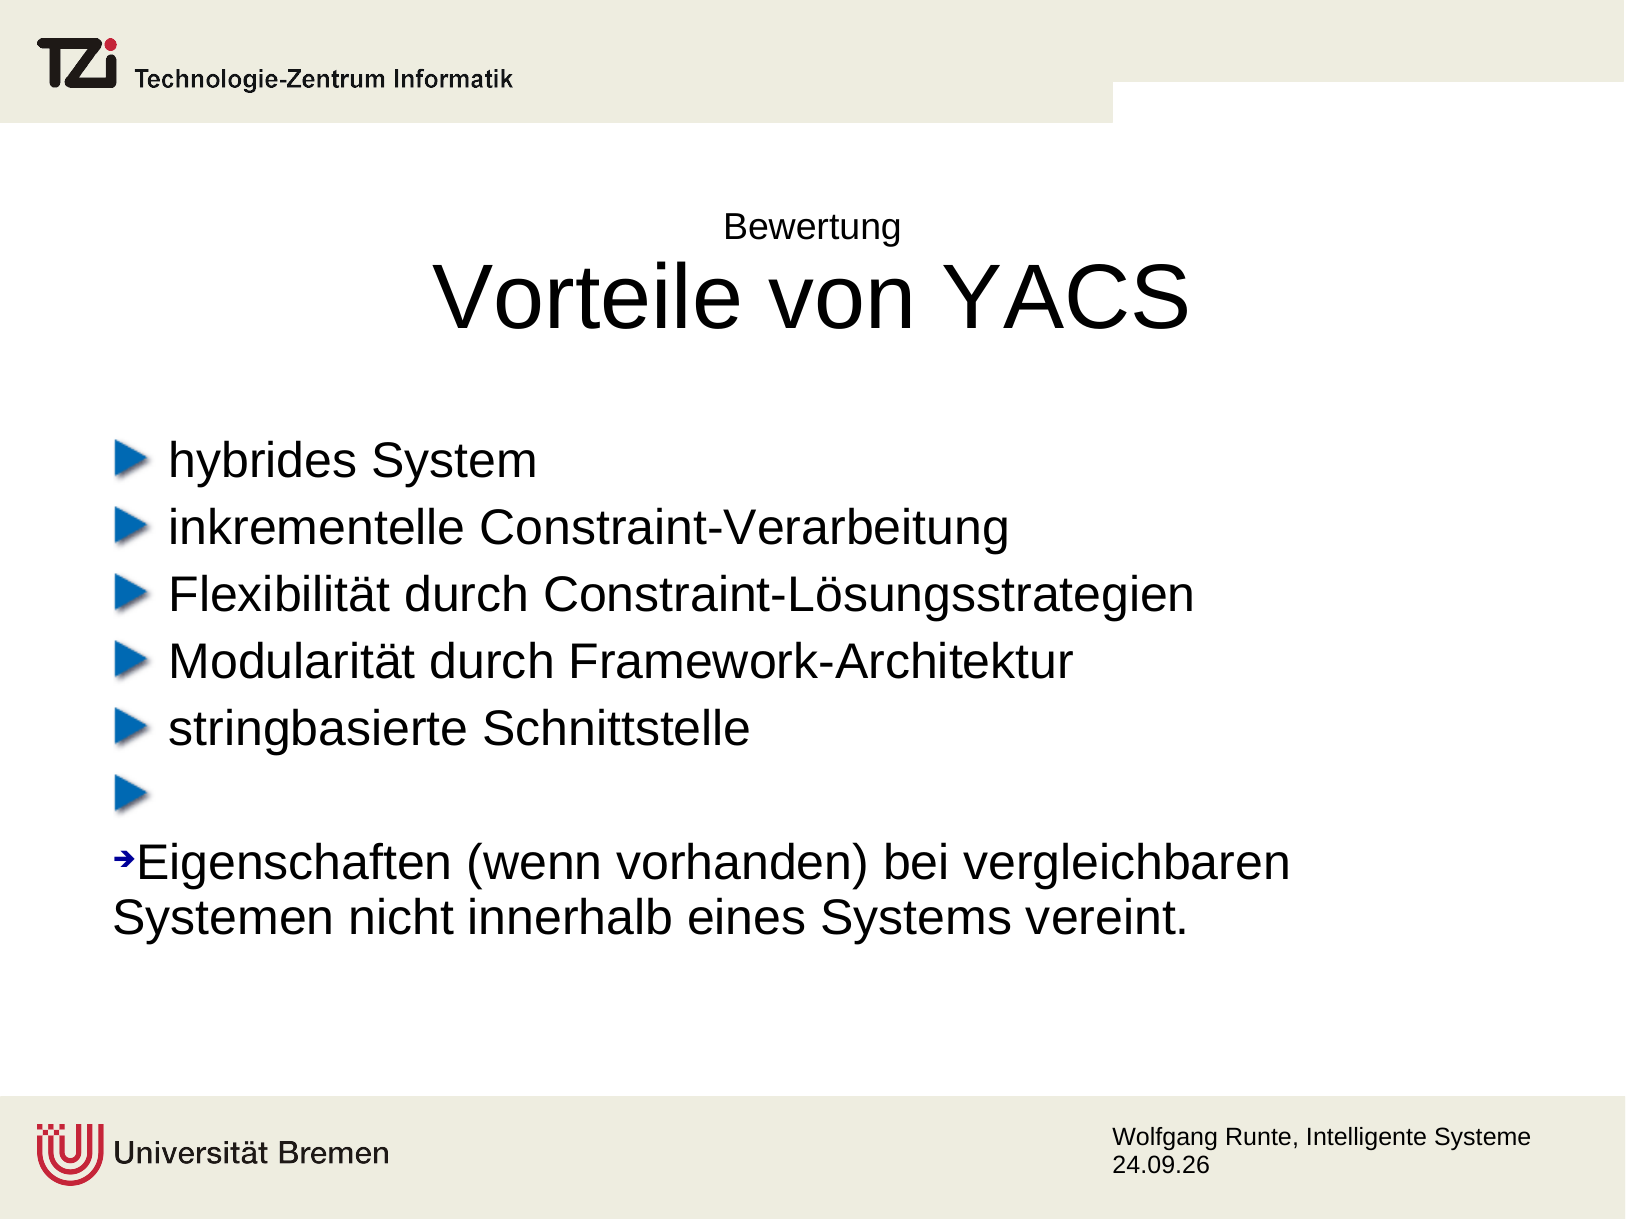

# Bewertung Vorteile von YACS
hybrides System
inkrementelle Constraint-Verarbeitung
Flexibilität durch Constraint-Lösungsstrategien
Modularität durch Framework-Architektur
stringbasierte Schnittstelle
Eigenschaften (wenn vorhanden) bei vergleichbaren Systemen nicht innerhalb eines Systems vereint.